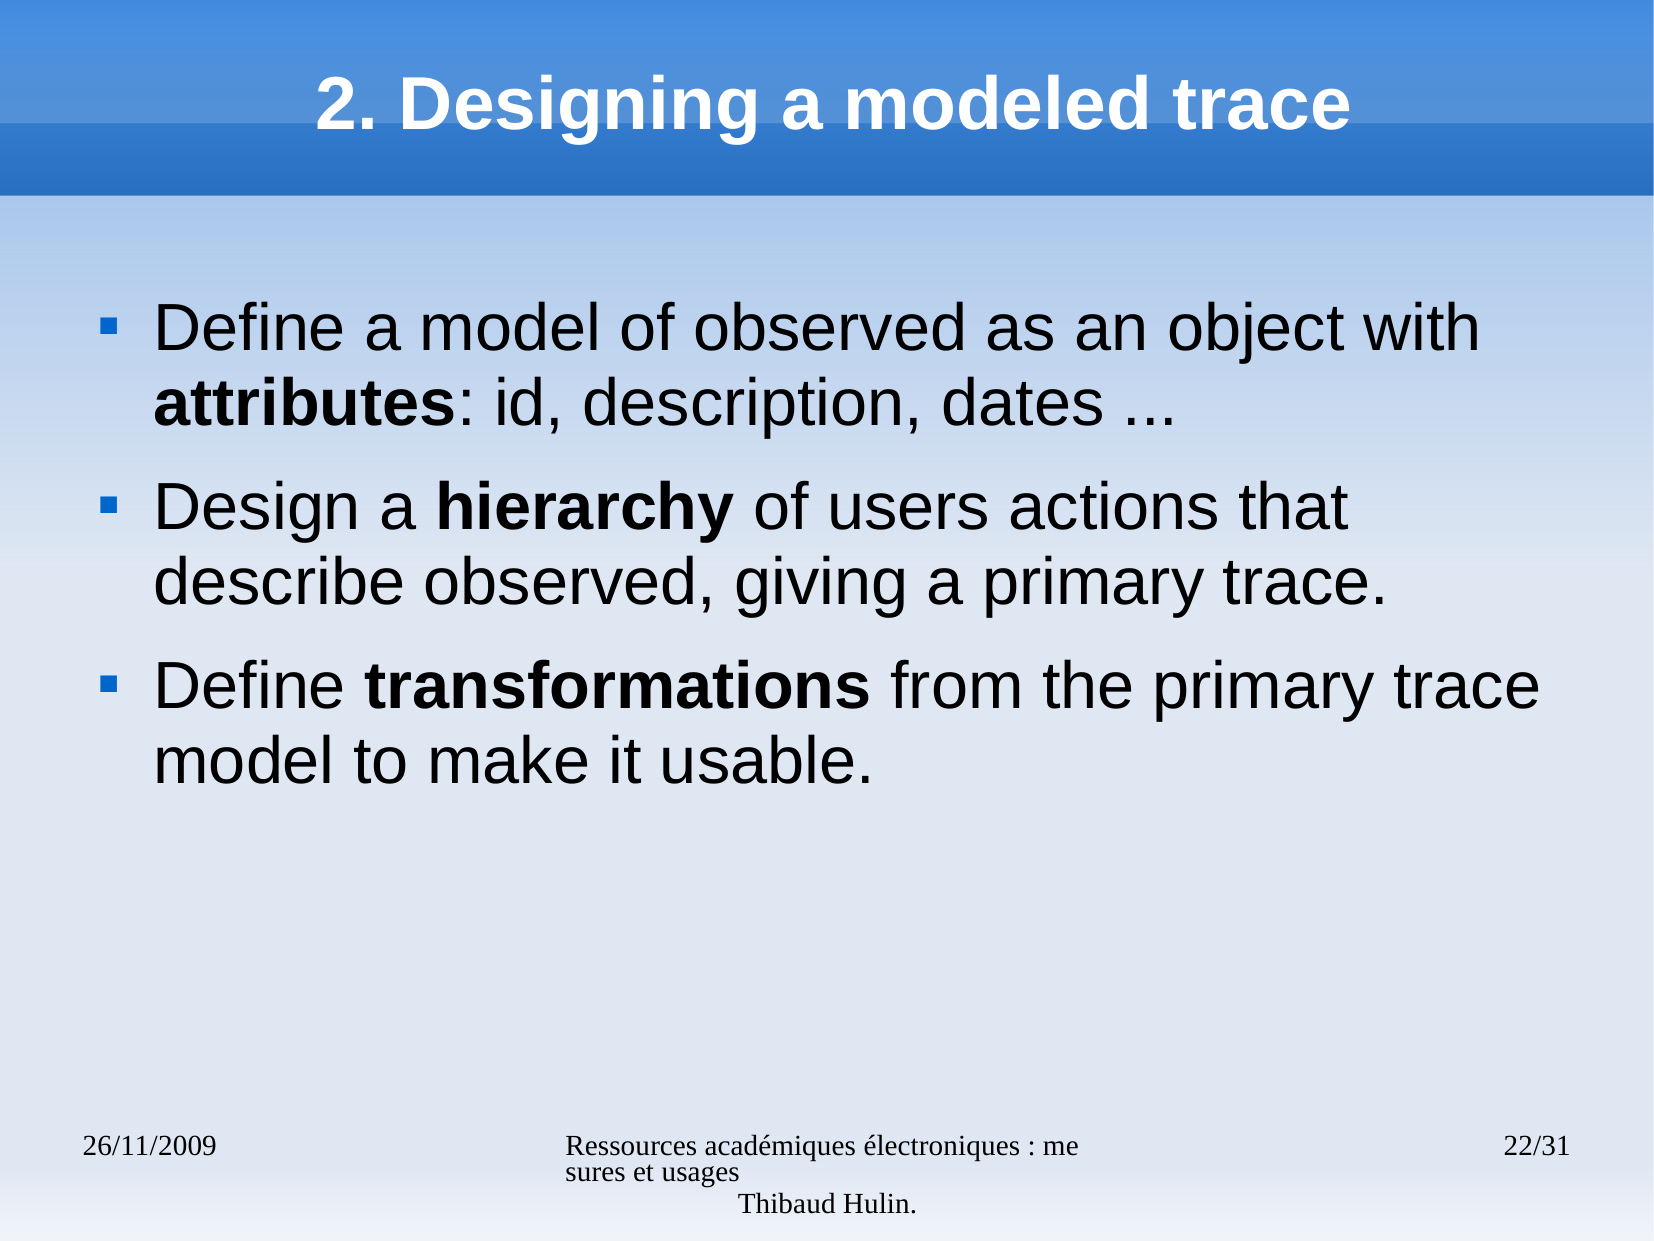

# 2. Designing a modeled trace
Define a model of observed as an object with attributes: id, description, dates ...
Design a hierarchy of users actions that describe observed, giving a primary trace.
Define transformations from the primary trace model to make it usable.
26/11/2009
Ressources académiques électroniques : mesures et usages
22